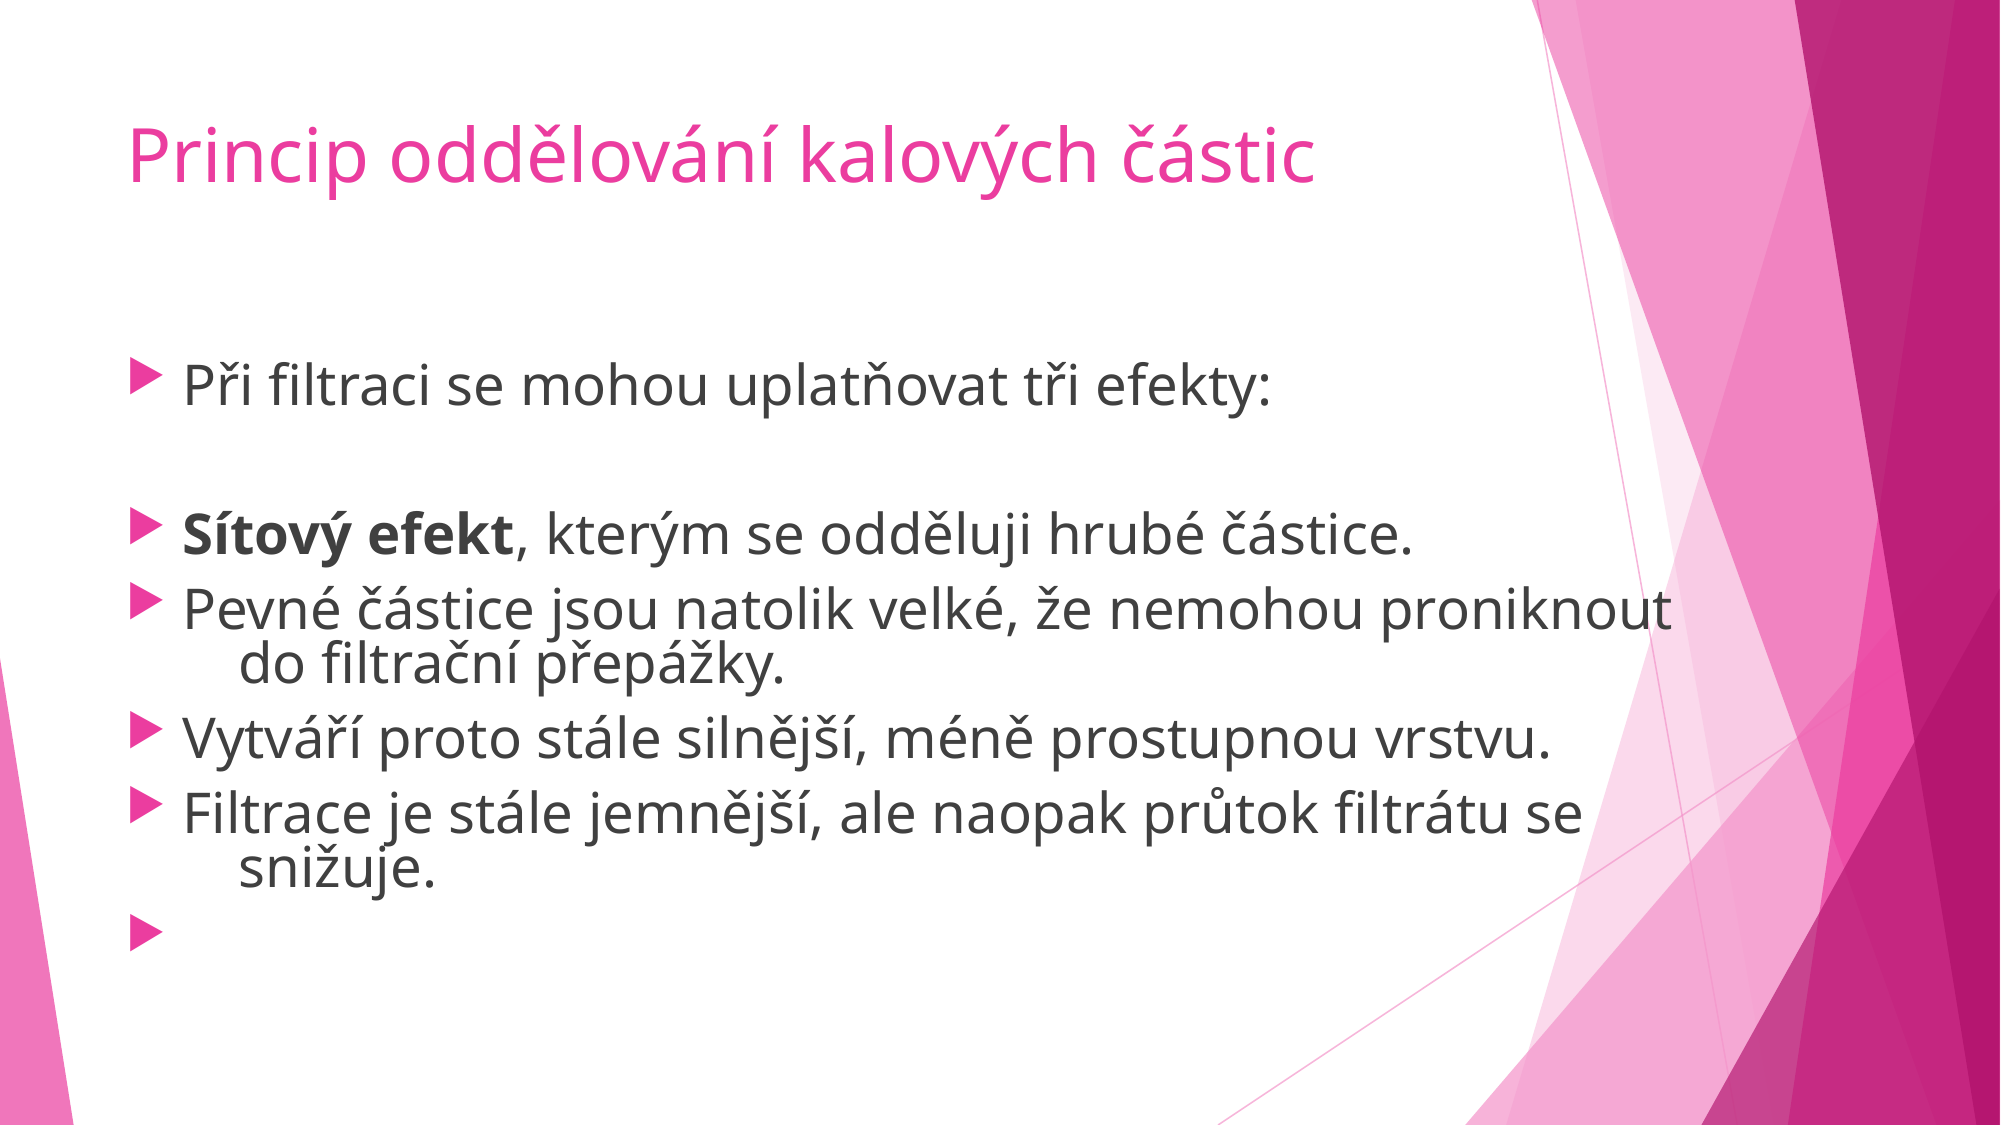

# Princip oddělování kalových částic
Při filtraci se mohou uplatňovat tři efekty:
Sítový efekt, kterým se odděluji hrubé částice.
Pevné částice jsou natolik velké, že nemohou proniknout do filtrační přepážky.
Vytváří proto stále silnější, méně prostupnou vrstvu.
Filtrace je stále jemnější, ale naopak průtok filtrátu se snižuje.